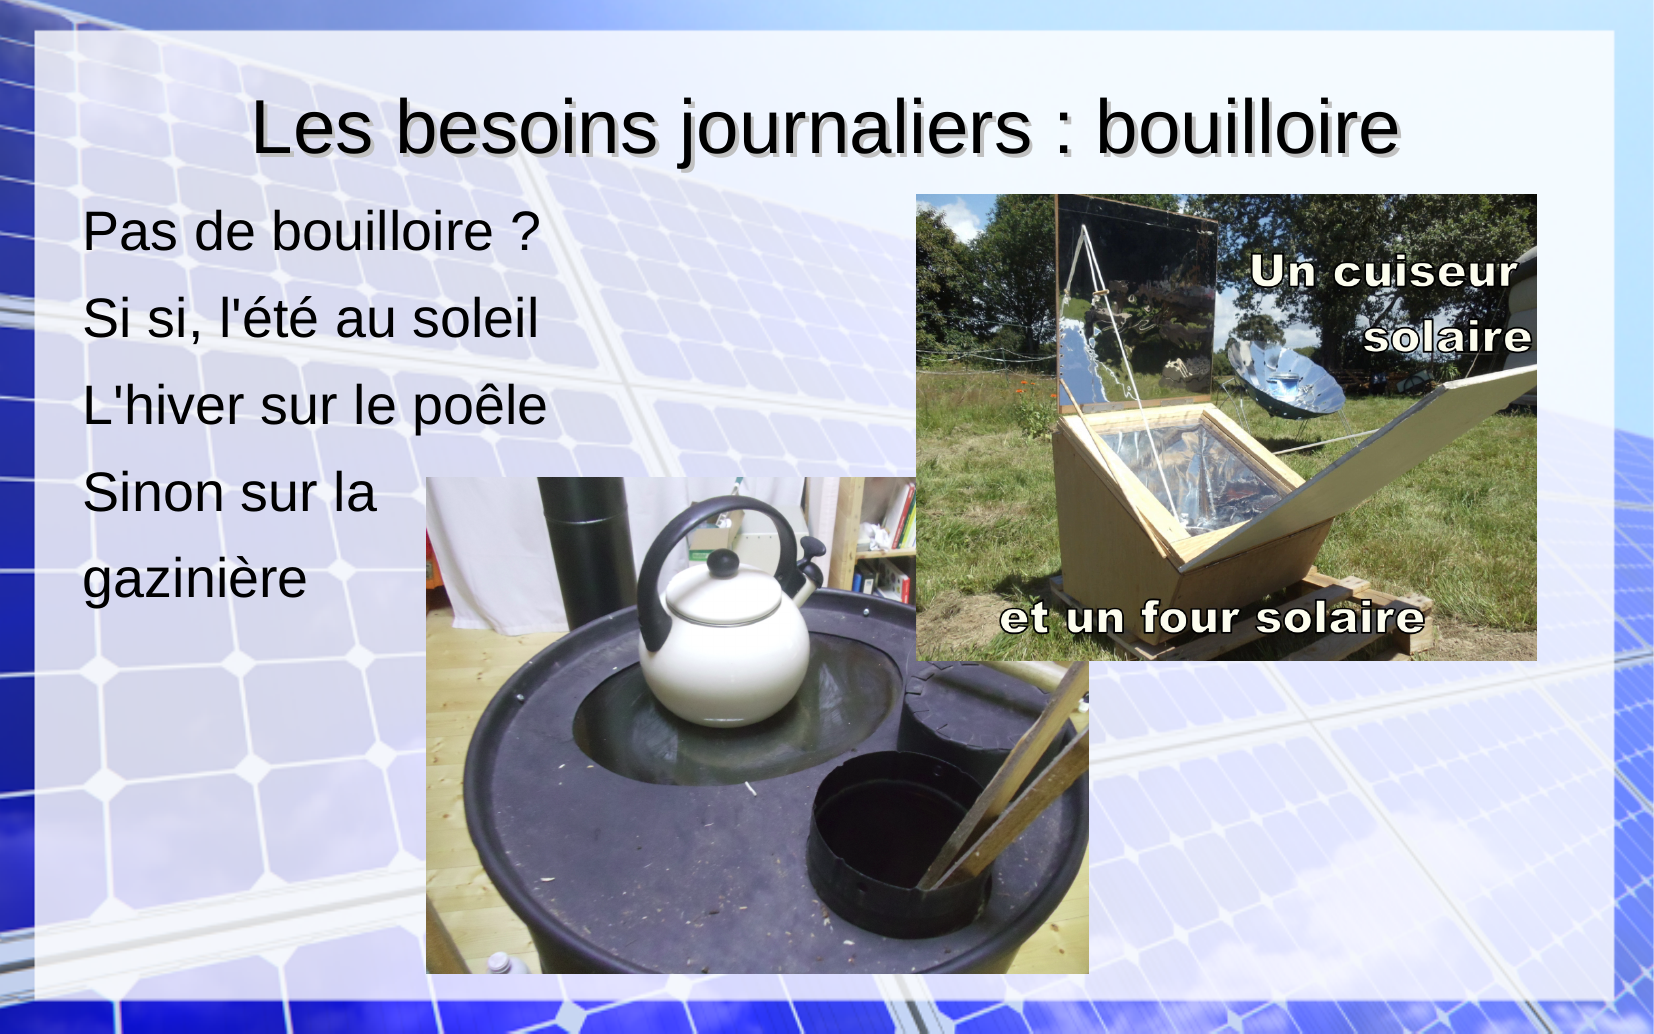

# Les besoins journaliers : bouilloire
Pas de bouilloire ?
Si si, l'été au soleil
L'hiver sur le poêle
Sinon sur la
gazinière